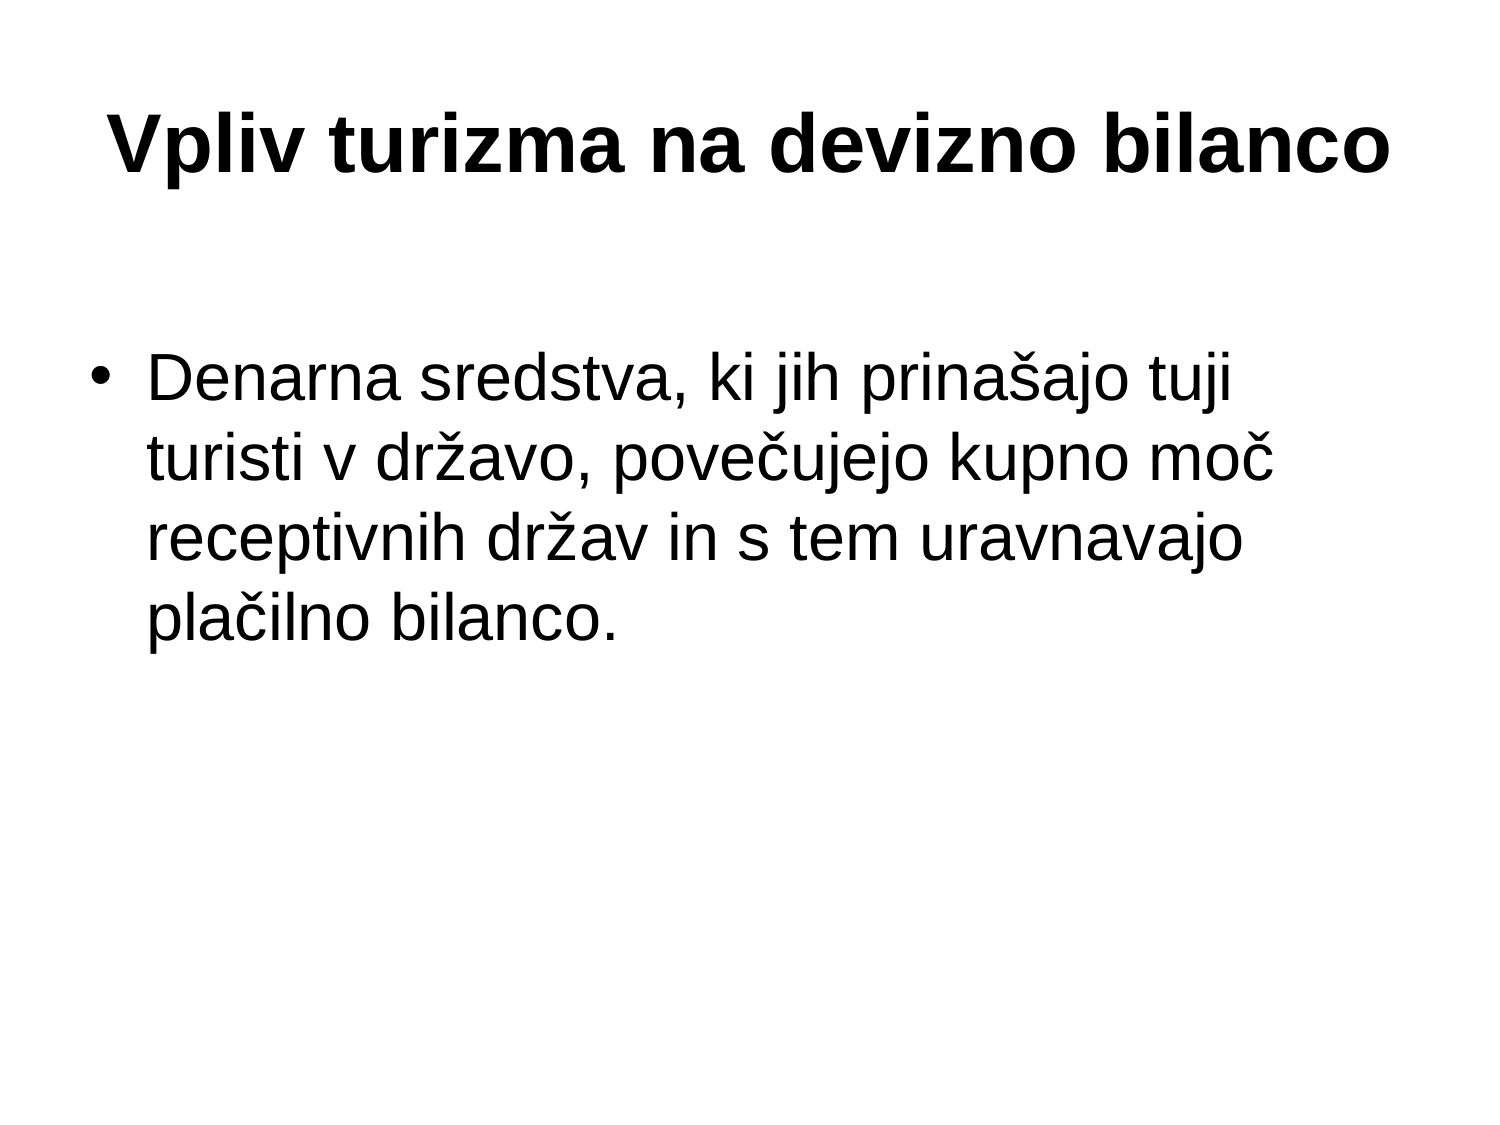

# Vpliv turizma na devizno bilanco
Denarna sredstva, ki jih prinašajo tuji turisti v državo, povečujejo kupno moč receptivnih držav in s tem uravnavajo plačilno bilanco.